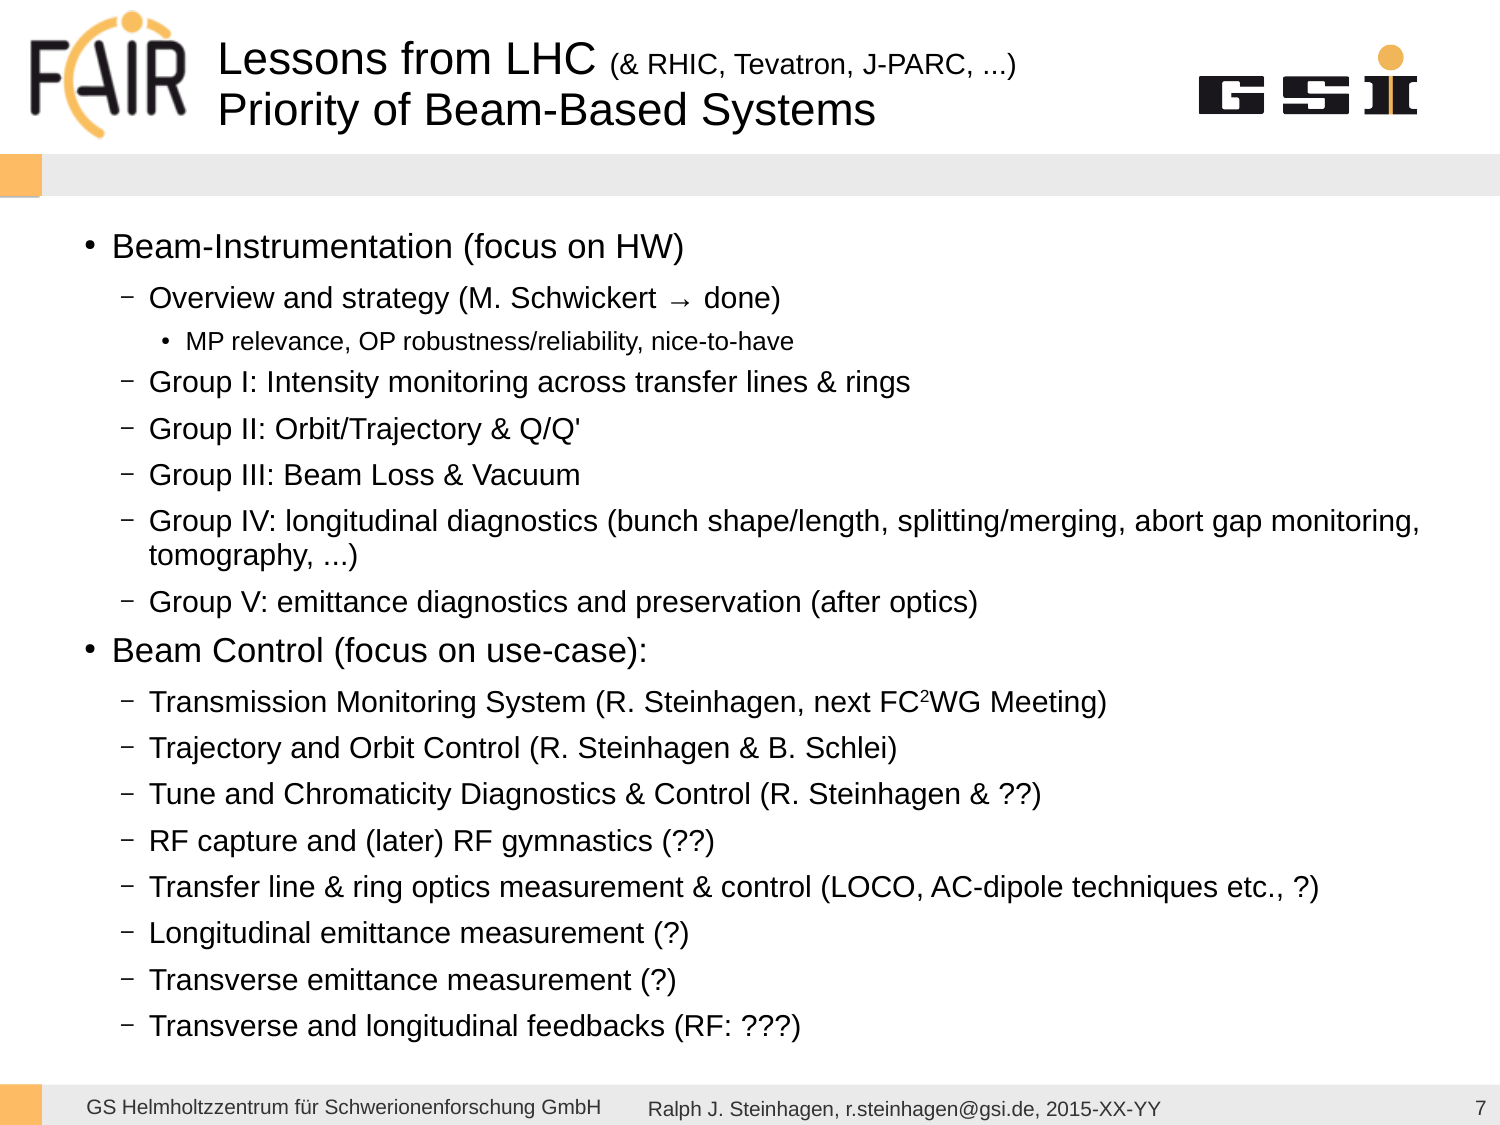

# Lessons from LHC (& RHIC, Tevatron, J-PARC, ...) Priority of Beam-Based Systems
Beam-Instrumentation (focus on HW)
Overview and strategy (M. Schwickert → done)
MP relevance, OP robustness/reliability, nice-to-have
Group I: Intensity monitoring across transfer lines & rings
Group II: Orbit/Trajectory & Q/Q'
Group III: Beam Loss & Vacuum
Group IV: longitudinal diagnostics (bunch shape/length, splitting/merging, abort gap monitoring, tomography, ...)
Group V: emittance diagnostics and preservation (after optics)
Beam Control (focus on use-case):
Transmission Monitoring System (R. Steinhagen, next FC2WG Meeting)
Trajectory and Orbit Control (R. Steinhagen & B. Schlei)
Tune and Chromaticity Diagnostics & Control (R. Steinhagen & ??)
RF capture and (later) RF gymnastics (??)
Transfer line & ring optics measurement & control (LOCO, AC-dipole techniques etc., ?)
Longitudinal emittance measurement (?)
Transverse emittance measurement (?)
Transverse and longitudinal feedbacks (RF: ???)